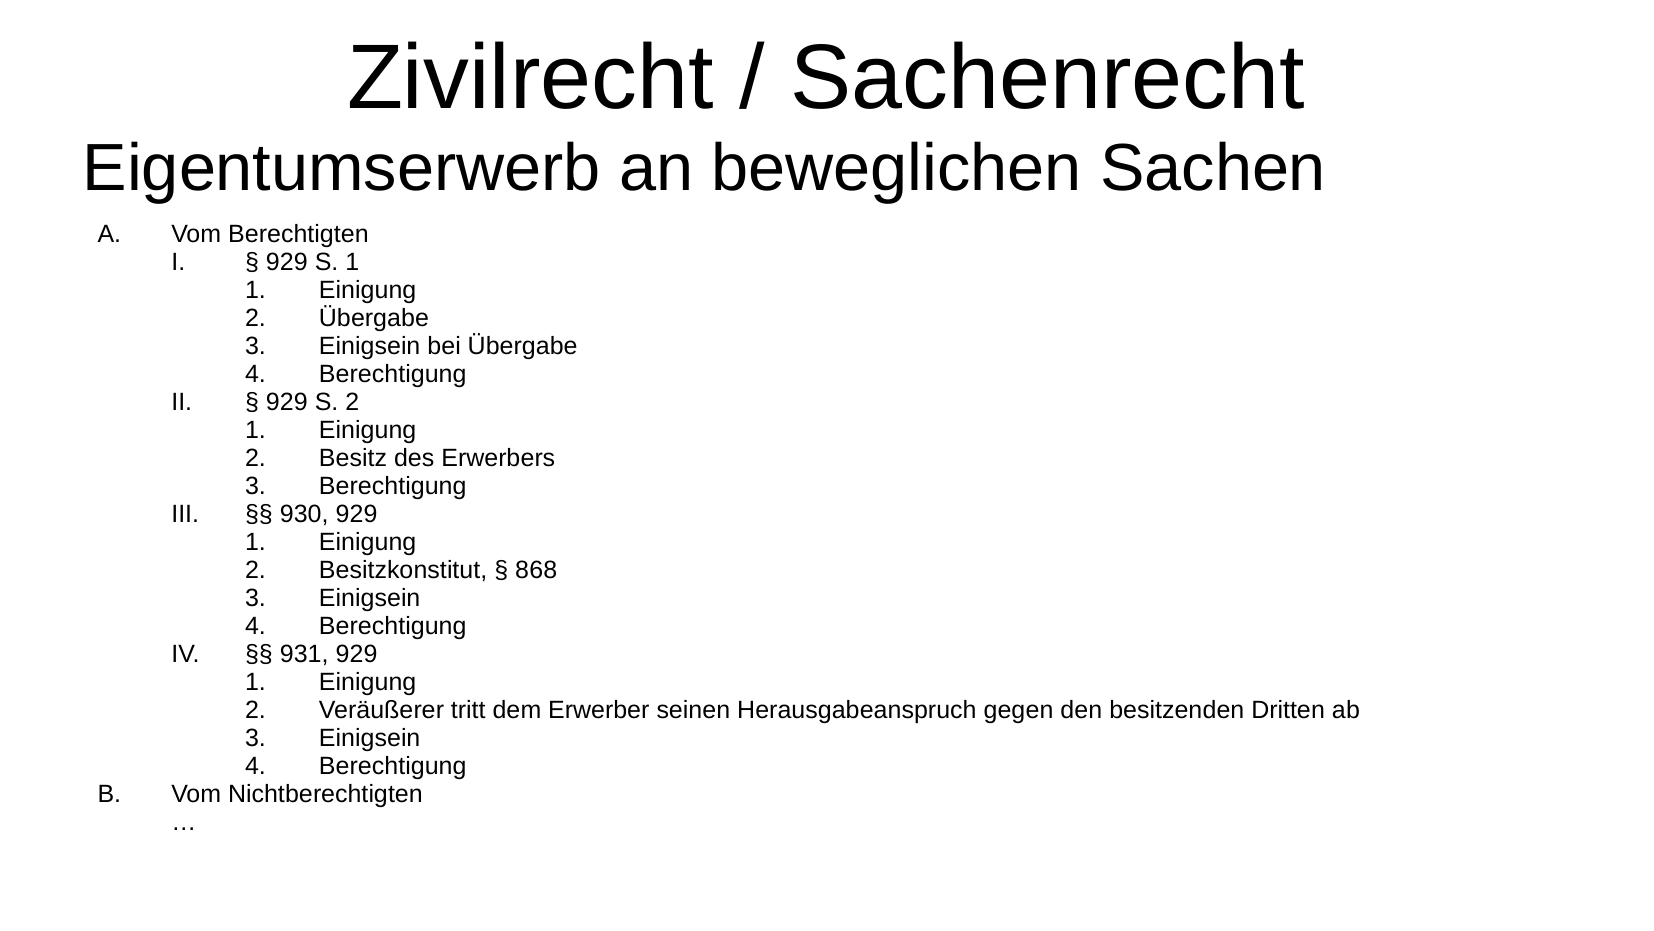

# Zivilrecht / Sachenrecht
Eigentumserwerb an beweglichen Sachen
A. 	Vom Berechtigten
	I. 	§ 929 S. 1
		1. 	Einigung
		2. 	Übergabe
		3. 	Einigsein bei Übergabe
		4. 	Berechtigung
	II. 	§ 929 S. 2
		1. 	Einigung
		2. 	Besitz des Erwerbers
		3. 	Berechtigung
	III. 	§§ 930, 929
		1. 	Einigung
		2. 	Besitzkonstitut, § 868
		3. 	Einigsein
		4. 	Berechtigung
	IV. 	§§ 931, 929
		1. 	Einigung
		2. 	Veräußerer tritt dem Erwerber seinen Herausgabeanspruch gegen den besitzenden Dritten ab
		3. 	Einigsein
		4. 	Berechtigung
B. 	Vom Nichtberechtigten
	…